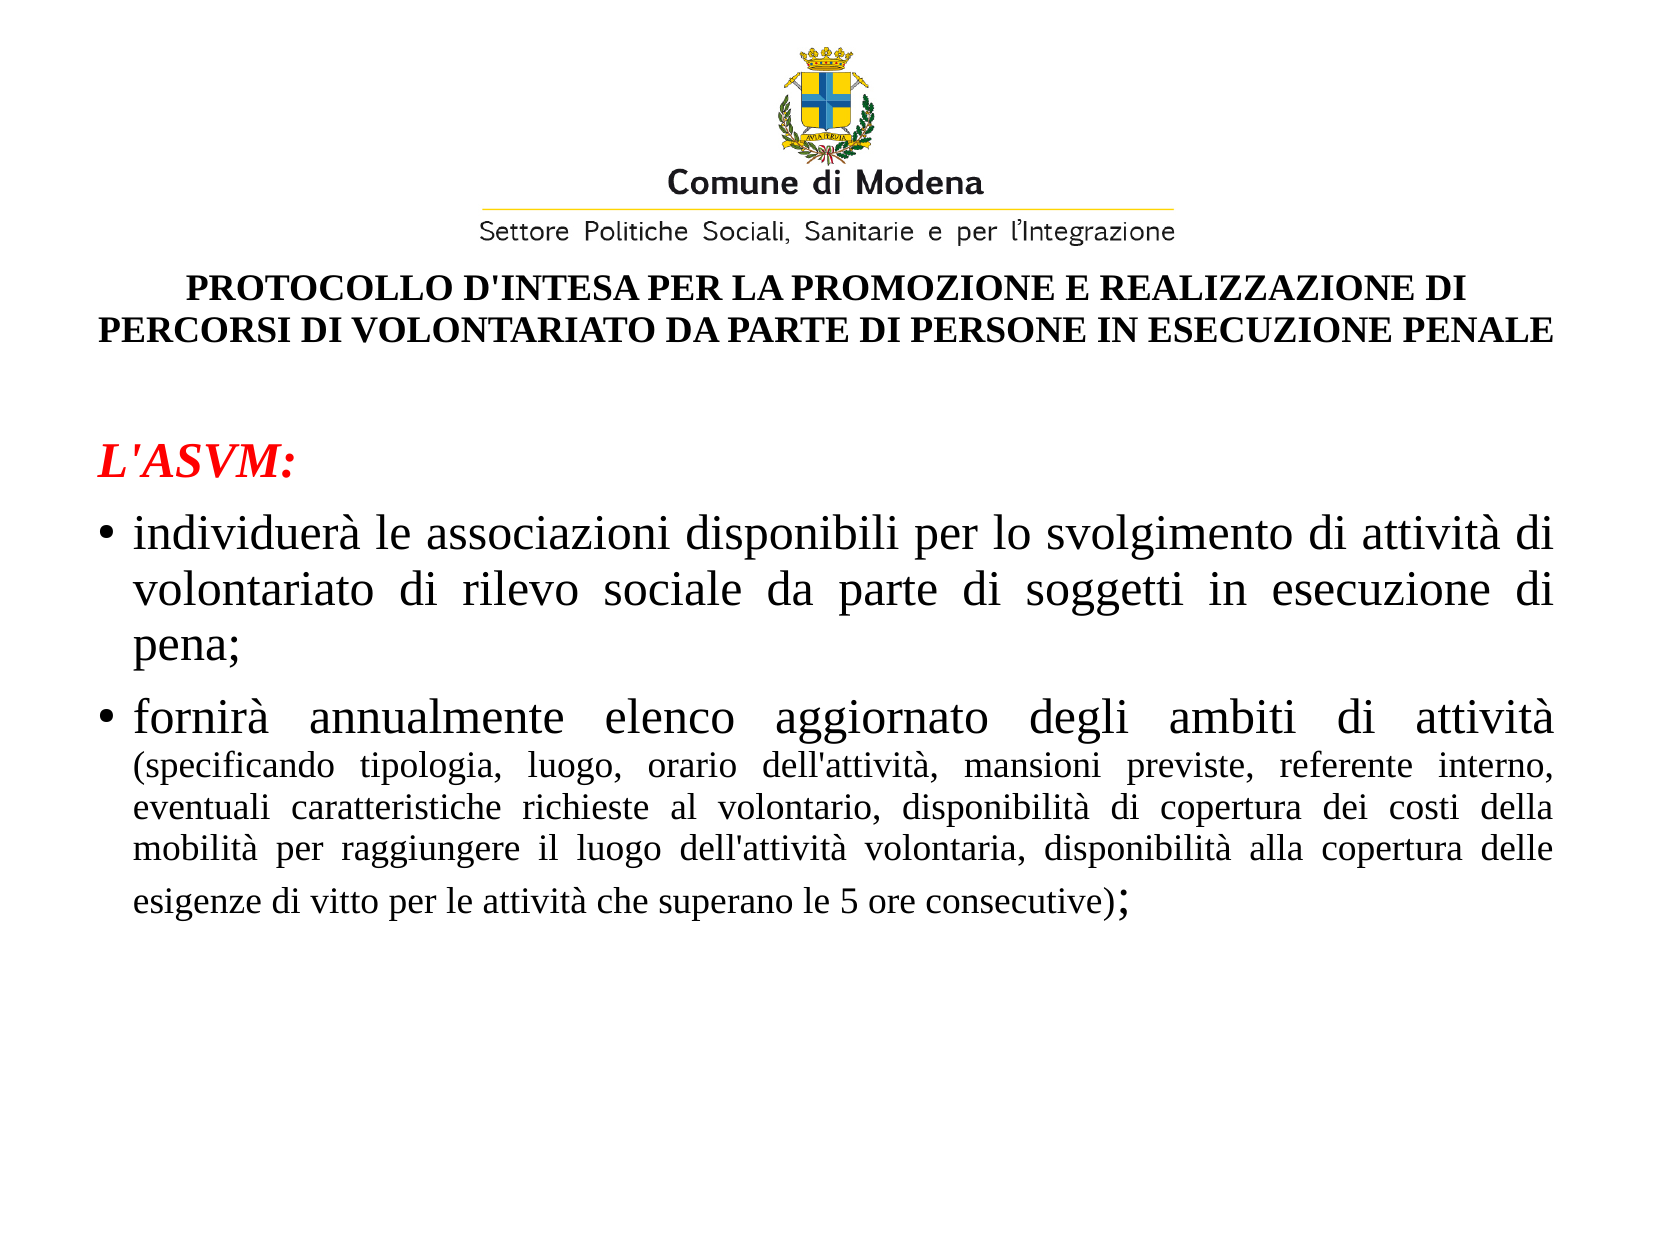

PROTOCOLLO D'INTESA PER LA PROMOZIONE E REALIZZAZIONE DI PERCORSI DI VOLONTARIATO DA PARTE DI PERSONE IN ESECUZIONE PENALE
L'ASVM:
individuerà le associazioni disponibili per lo svolgimento di attività di volontariato di rilevo sociale da parte di soggetti in esecuzione di pena;
fornirà annualmente elenco aggiornato degli ambiti di attività (specificando tipologia, luogo, orario dell'attività, mansioni previste, referente interno, eventuali caratteristiche richieste al volontario, disponibilità di copertura dei costi della mobilità per raggiungere il luogo dell'attività volontaria, disponibilità alla copertura delle esigenze di vitto per le attività che superano le 5 ore consecutive);